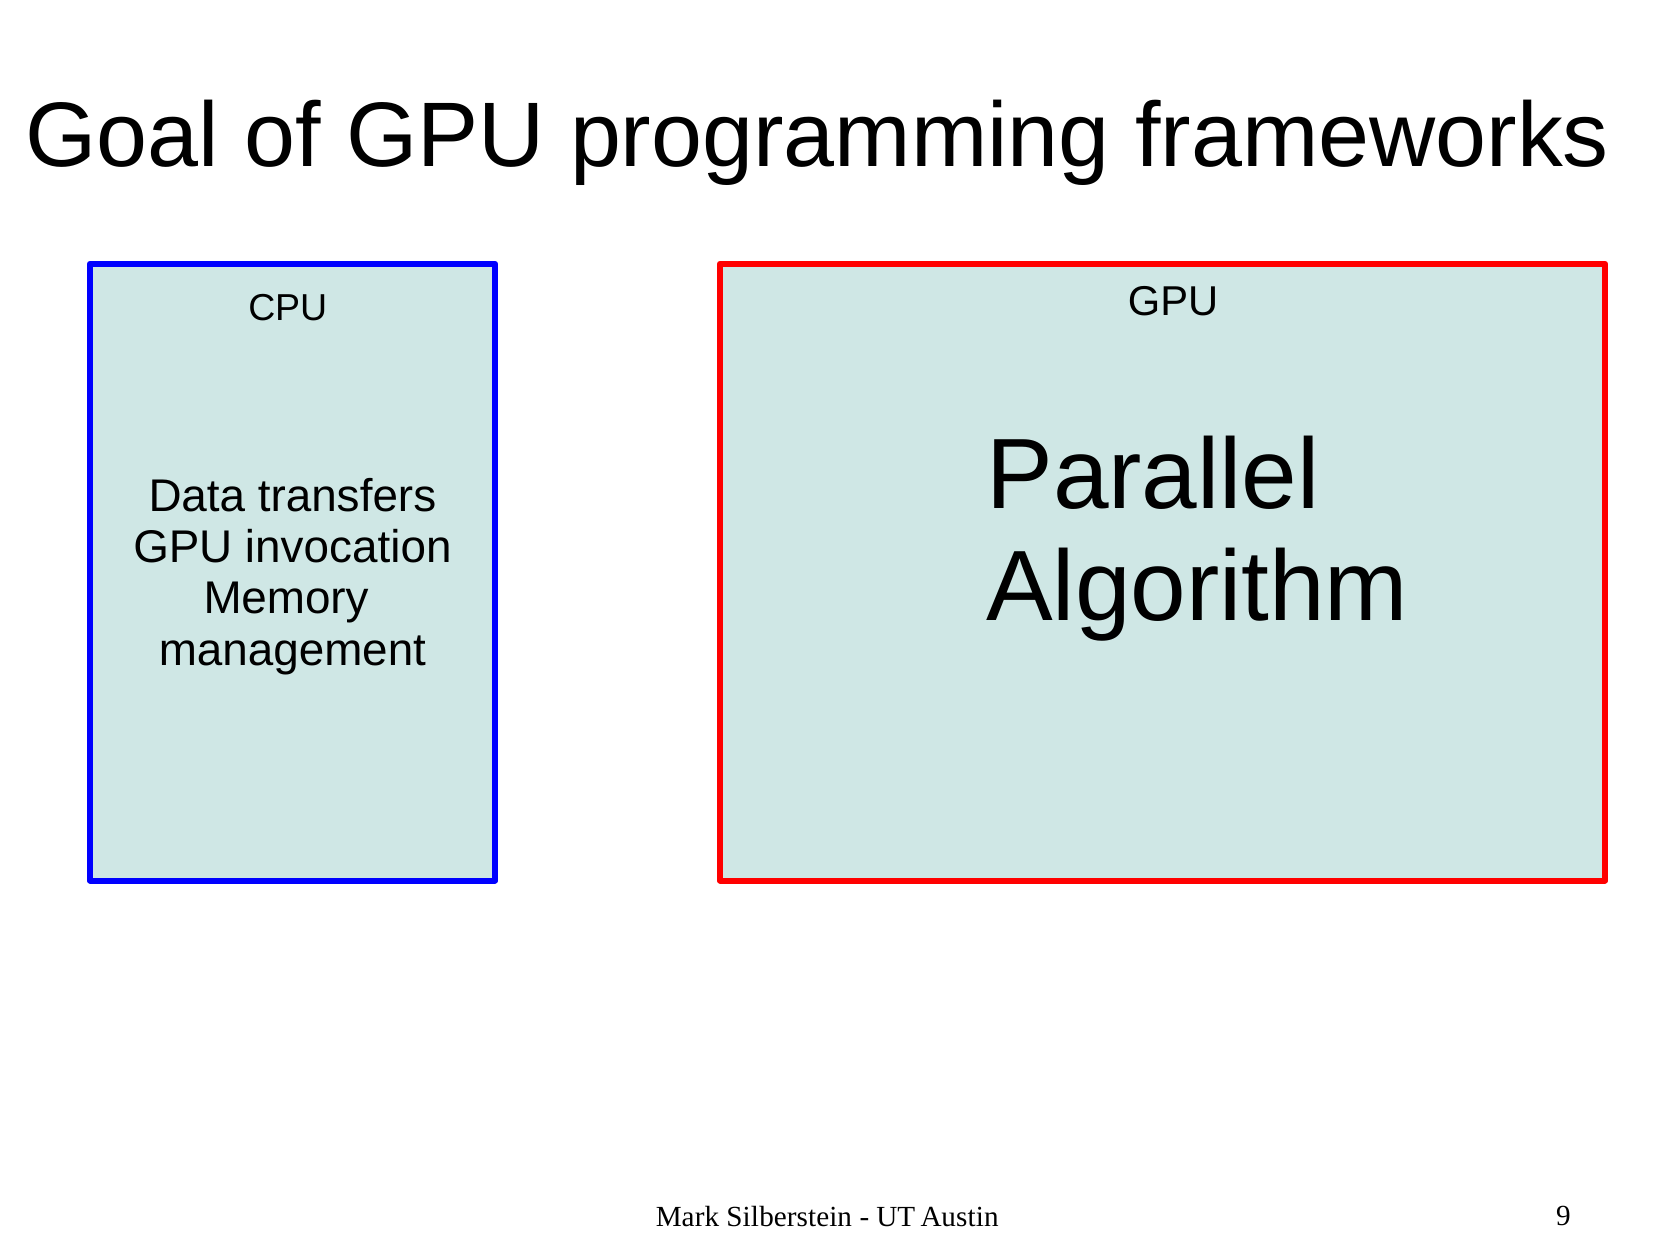

# Goal of GPU programming frameworks
Data transfers
GPU invocation
Memory
management
GPU
Parallel Algorithm
CPU
9
Mark Silberstein - UT Austin